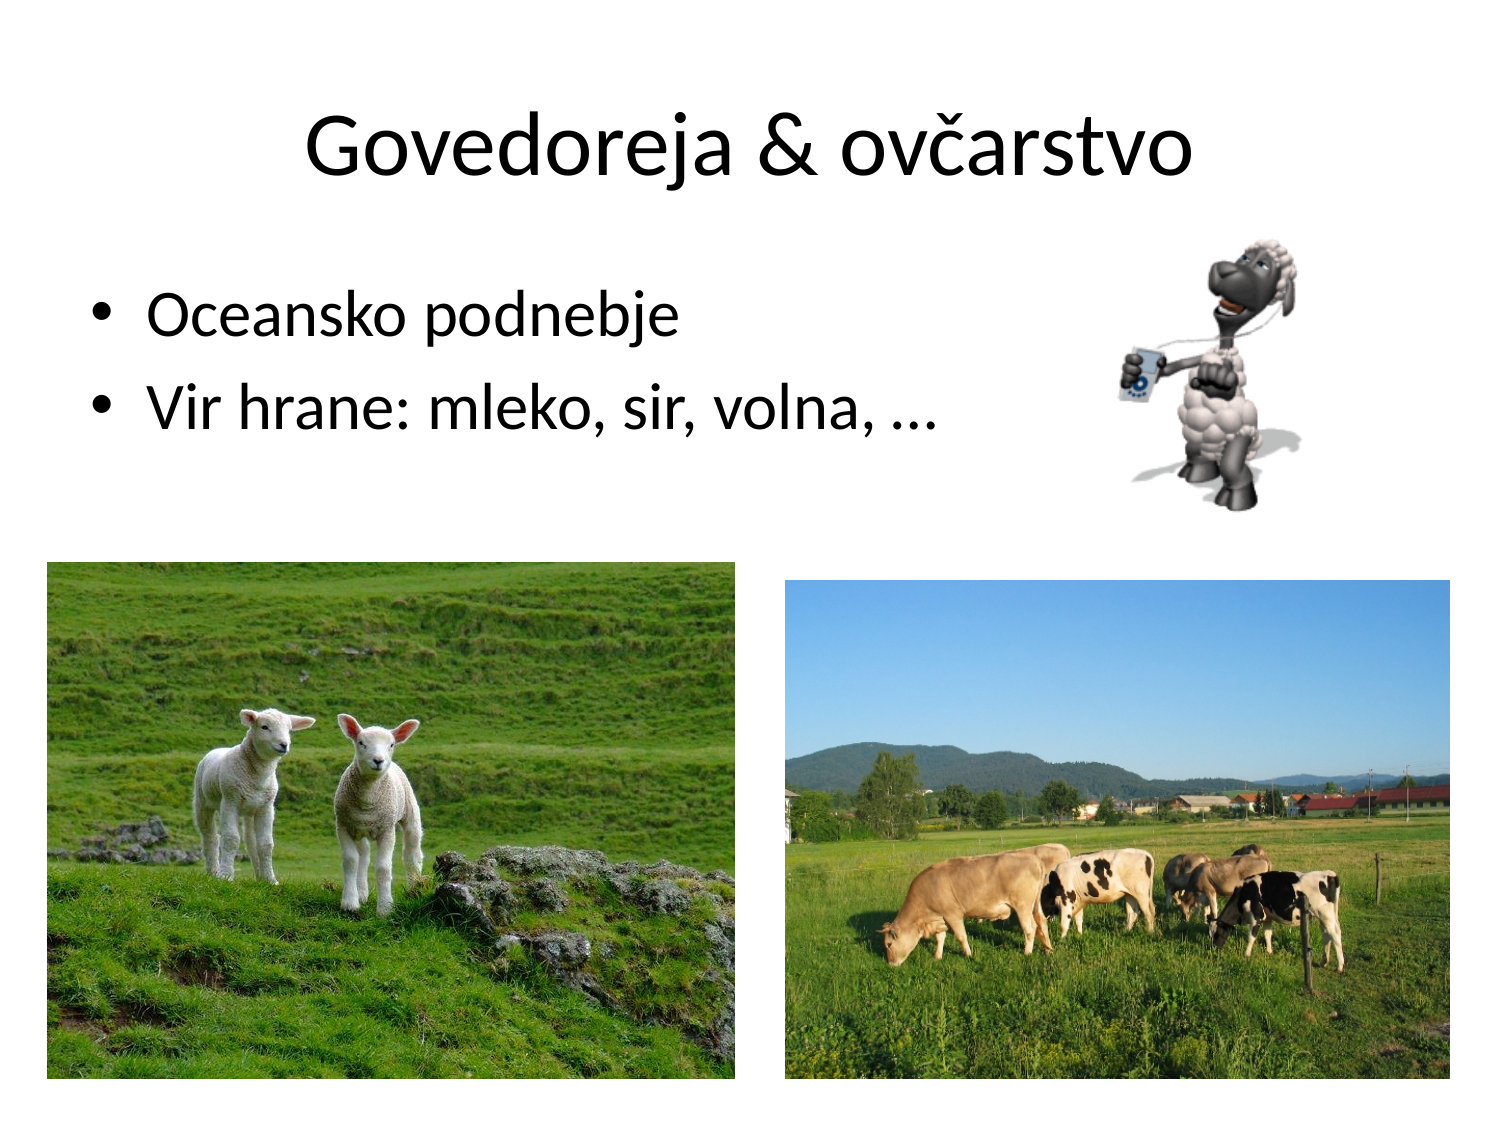

# Govedoreja & ovčarstvo
Oceansko podnebje
Vir hrane: mleko, sir, volna, …